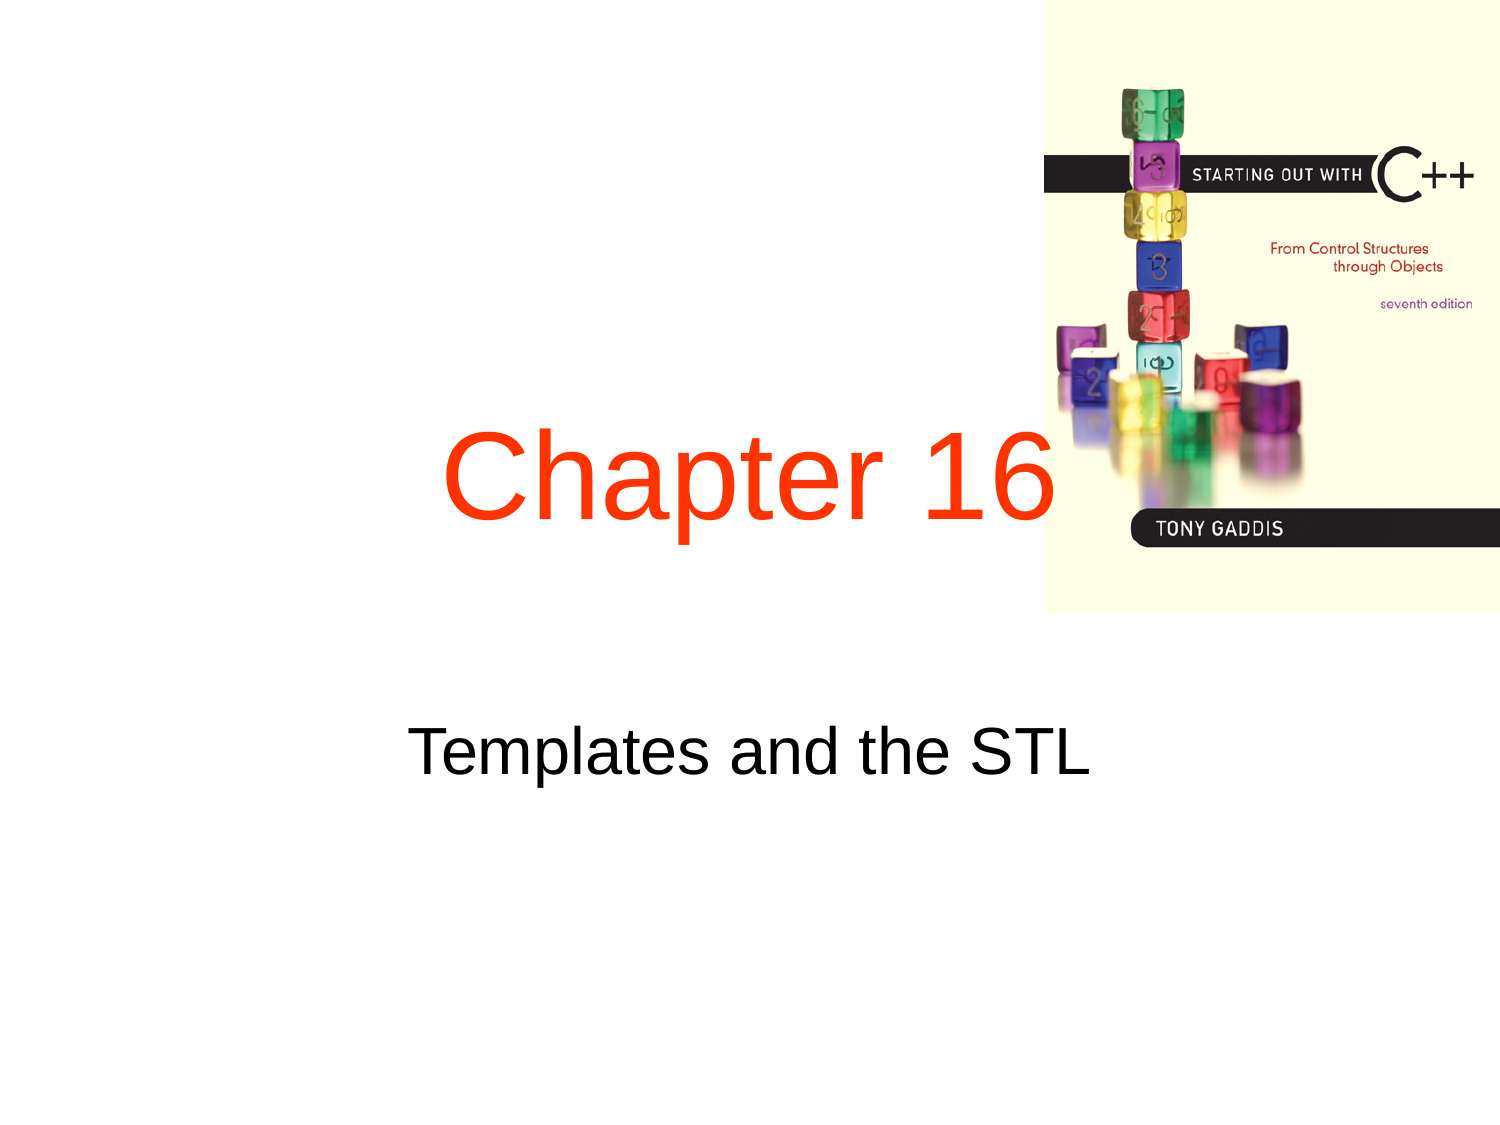

# Chapter 16
Templates and the STL